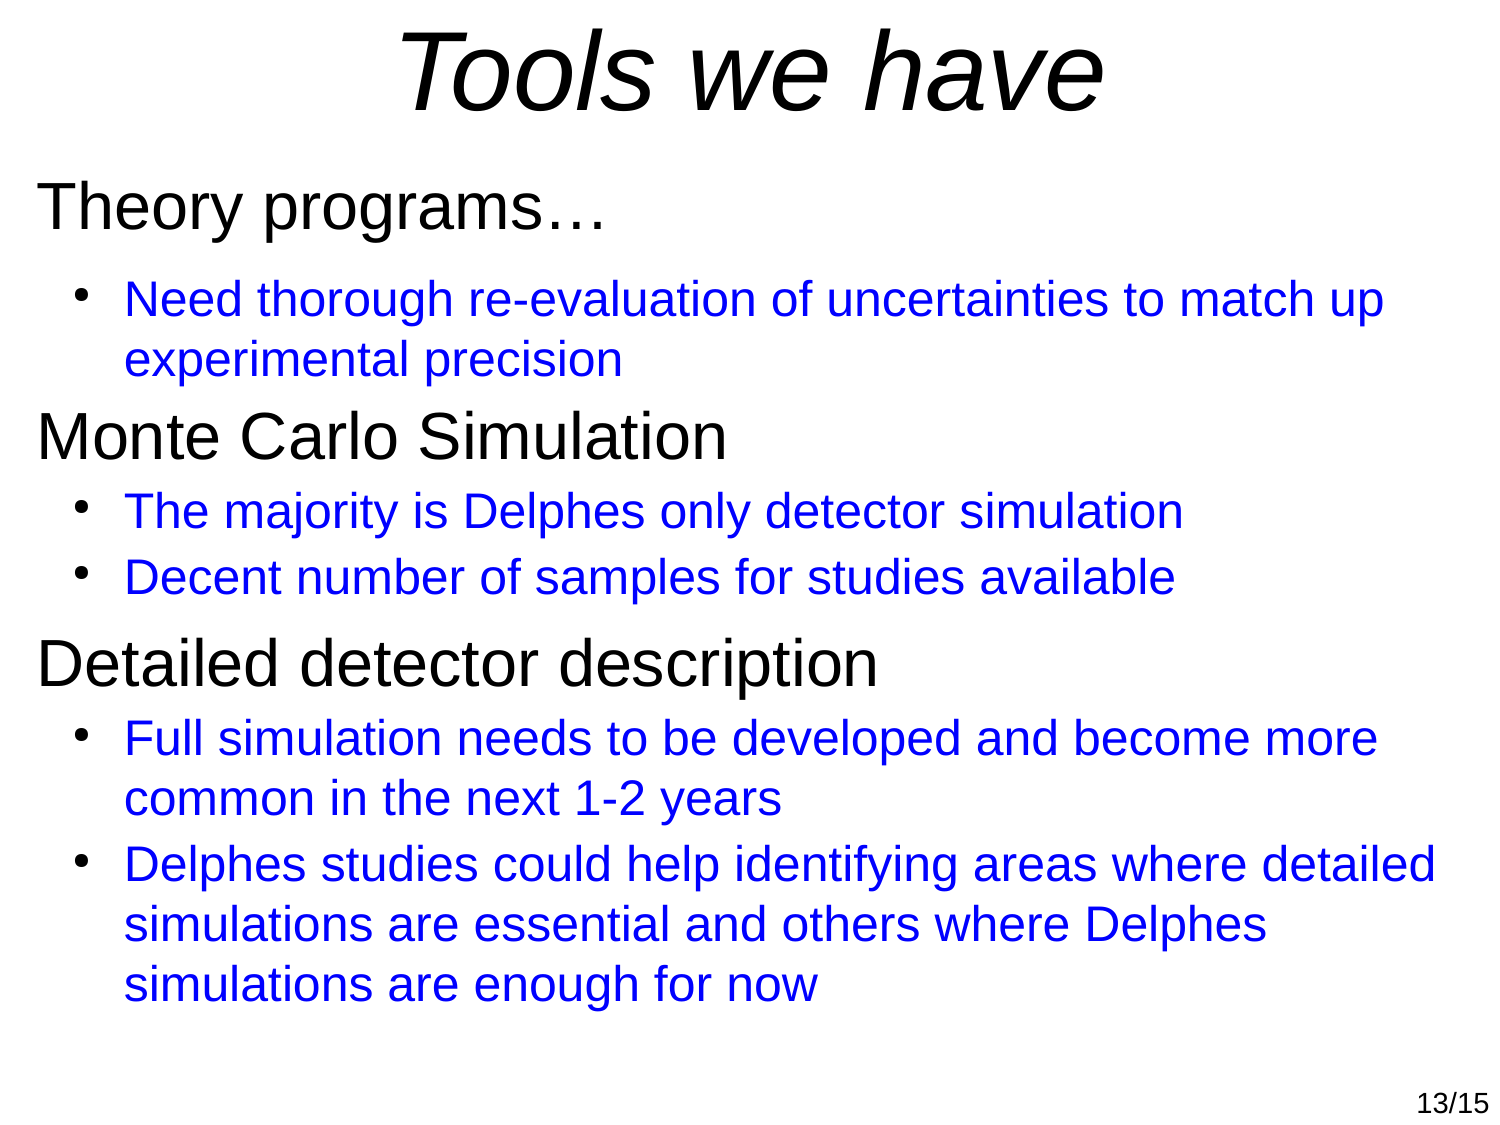

Tools we have
# Theory programs…
Need thorough re-evaluation of uncertainties to match up experimental precision
Monte Carlo Simulation
The majority is Delphes only detector simulation
Decent number of samples for studies available
Detailed detector description
Full simulation needs to be developed and become more common in the next 1-2 years
Delphes studies could help identifying areas where detailed simulations are essential and others where Delphes simulations are enough for now